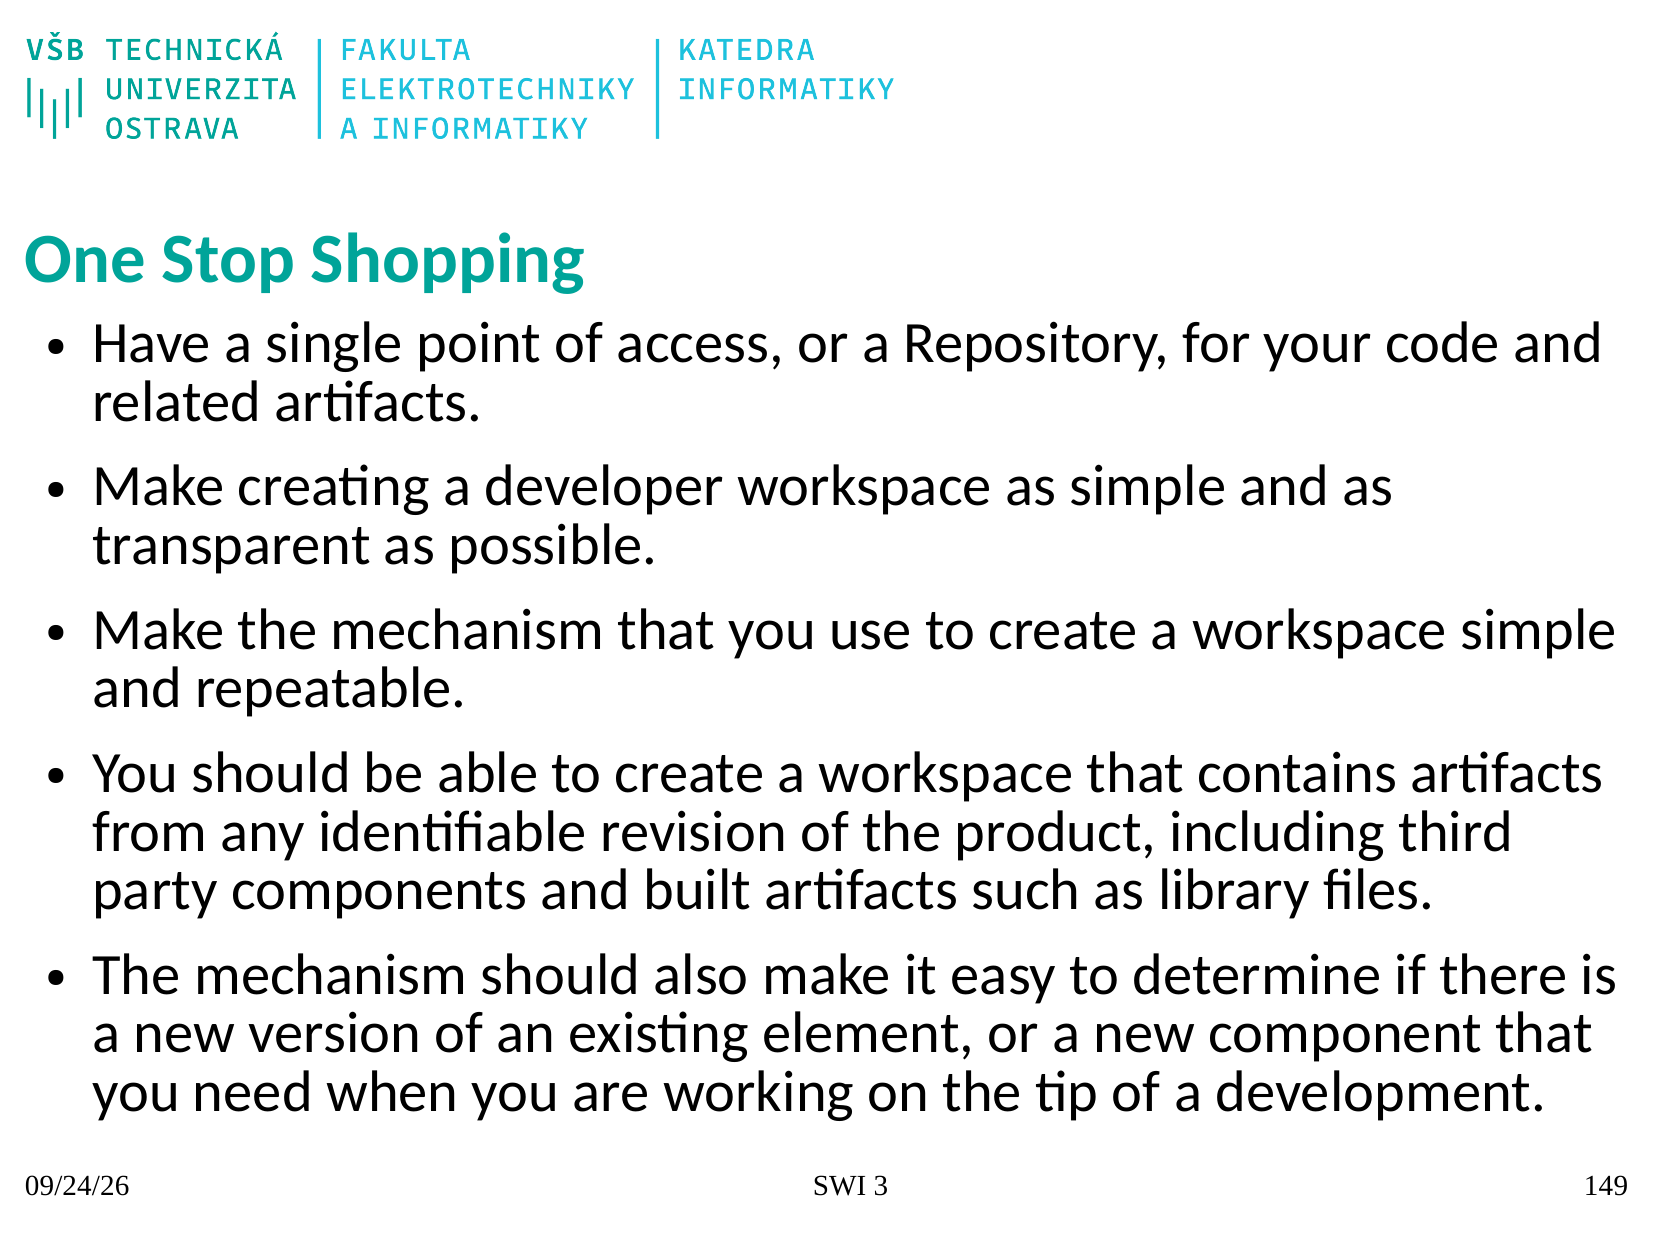

# One Stop Shopping
Have a single point of access, or a Repository, for your code and related artifacts.
Make creating a developer workspace as simple and as transparent as possible.
Make the mechanism that you use to create a workspace simple and repeatable.
You should be able to create a workspace that contains artifacts from any identifiable revision of the product, including third party components and built artifacts such as library files.
The mechanism should also make it easy to determine if there is a new version of an existing element, or a new component that you need when you are working on the tip of a development.
SWI 3
149